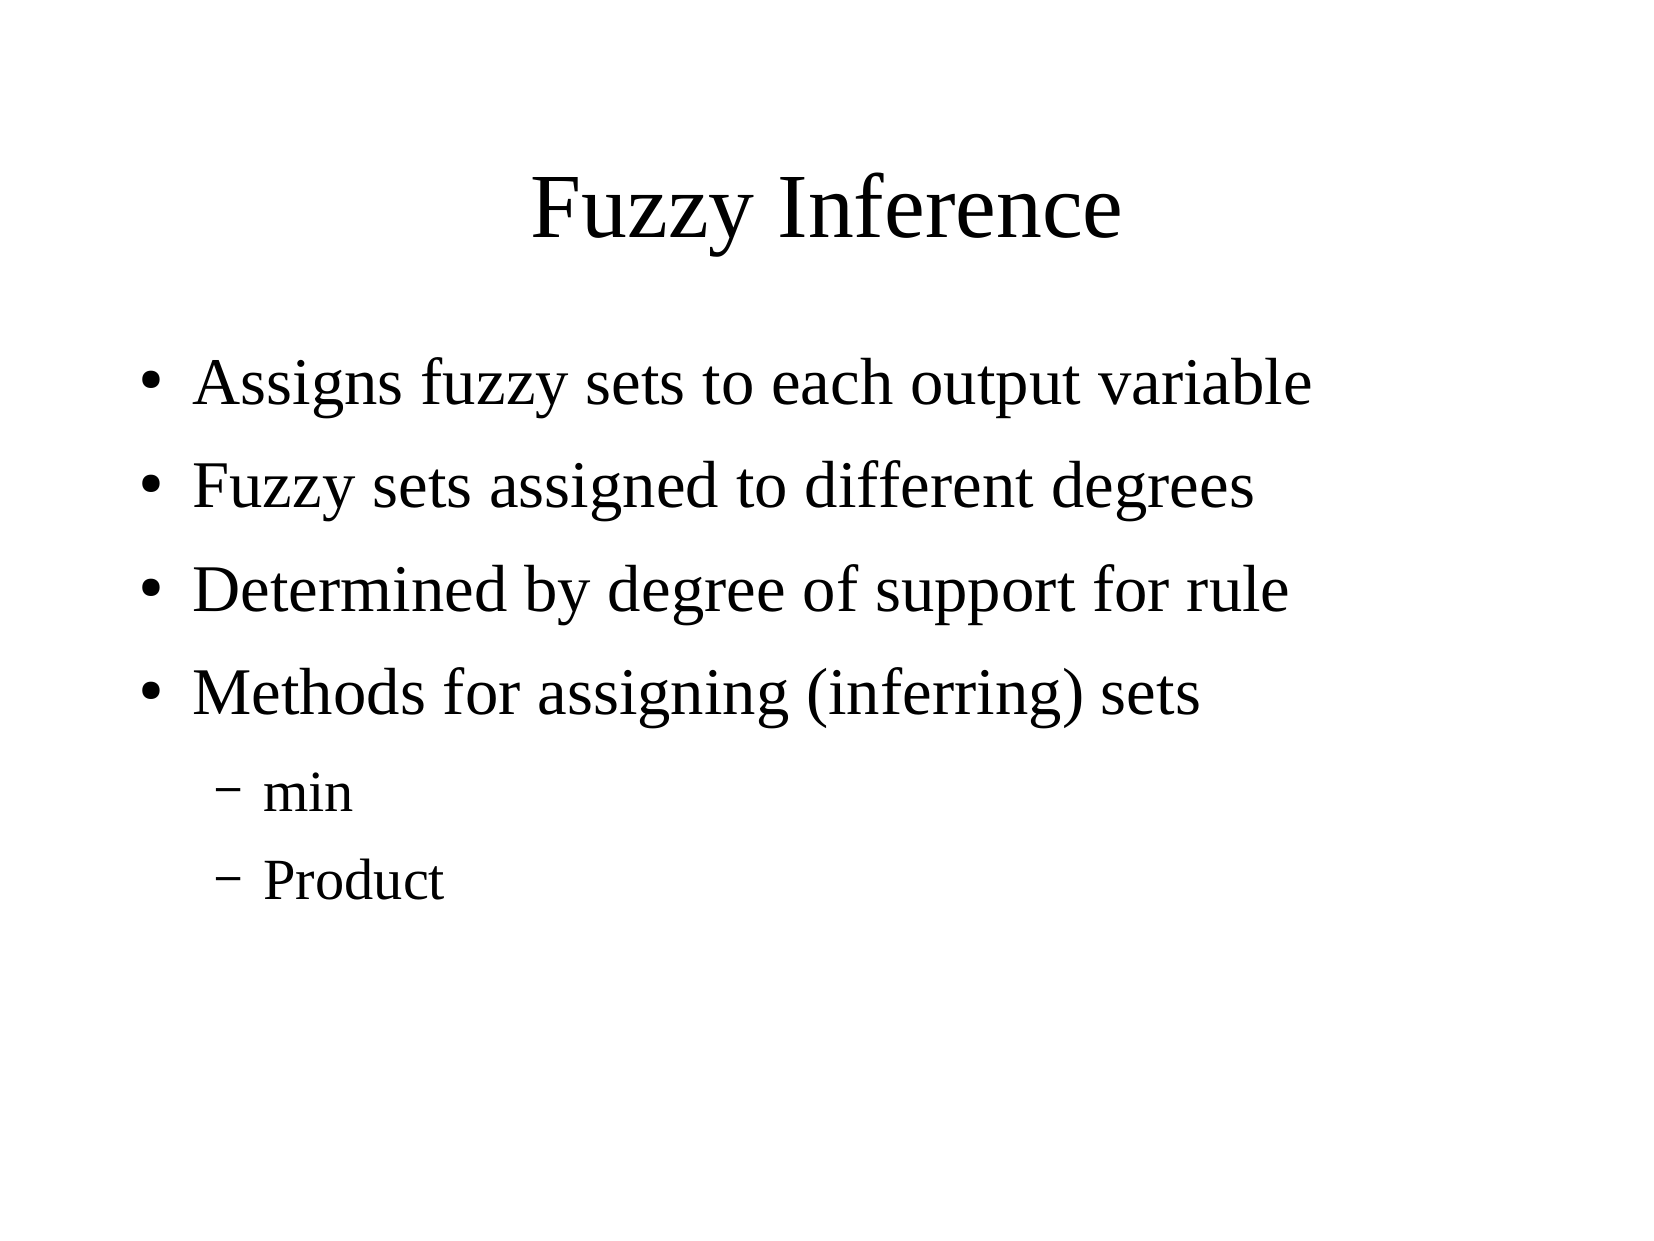

# Fuzzy Inference
Assigns fuzzy sets to each output variable
Fuzzy sets assigned to different degrees
Determined by degree of support for rule
Methods for assigning (inferring) sets
min
Product